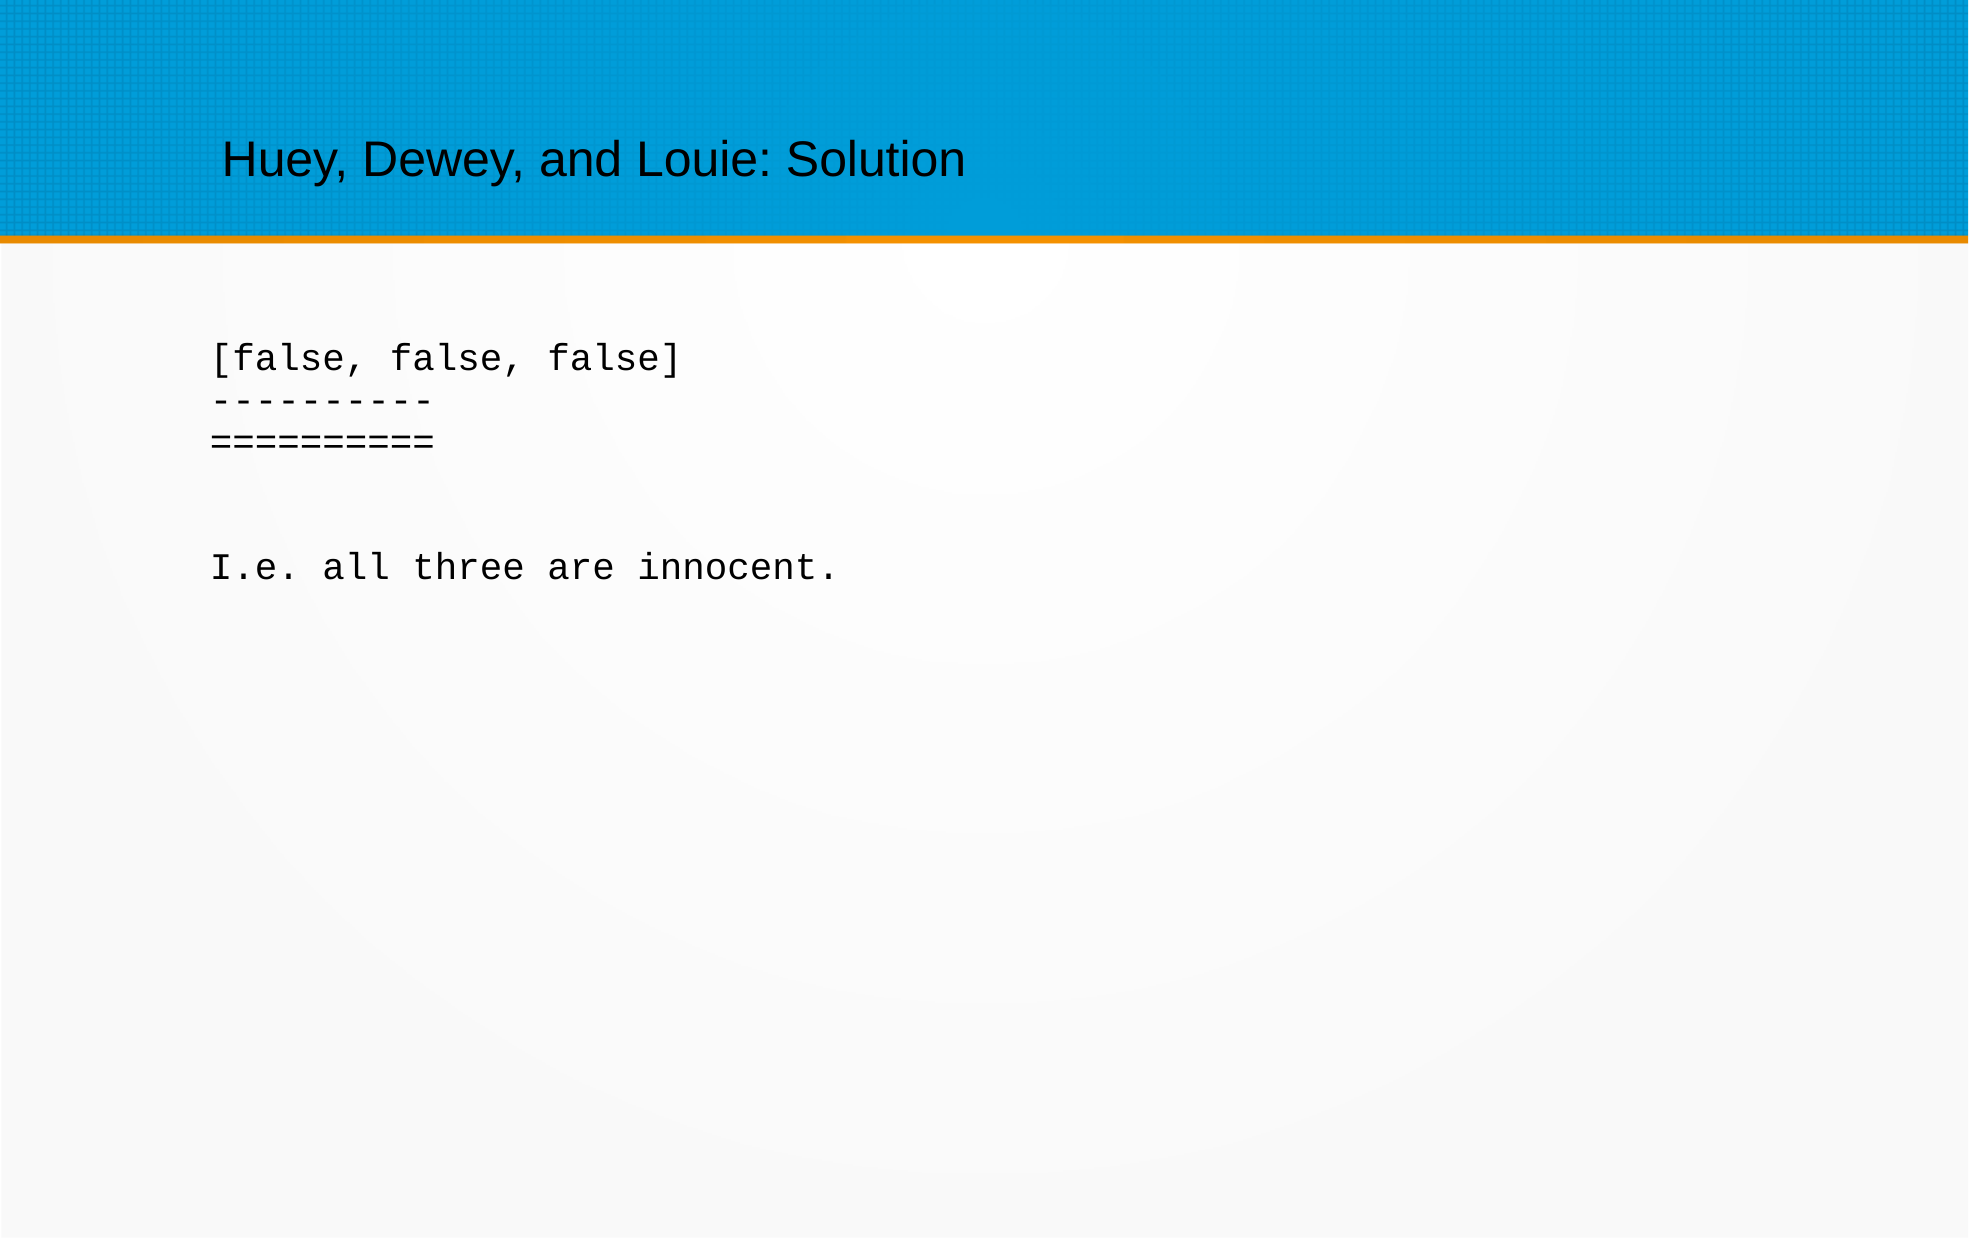

Huey, Dewey, and Louie: Solution
[false, false, false]
----------
==========
I.e. all three are innocent.